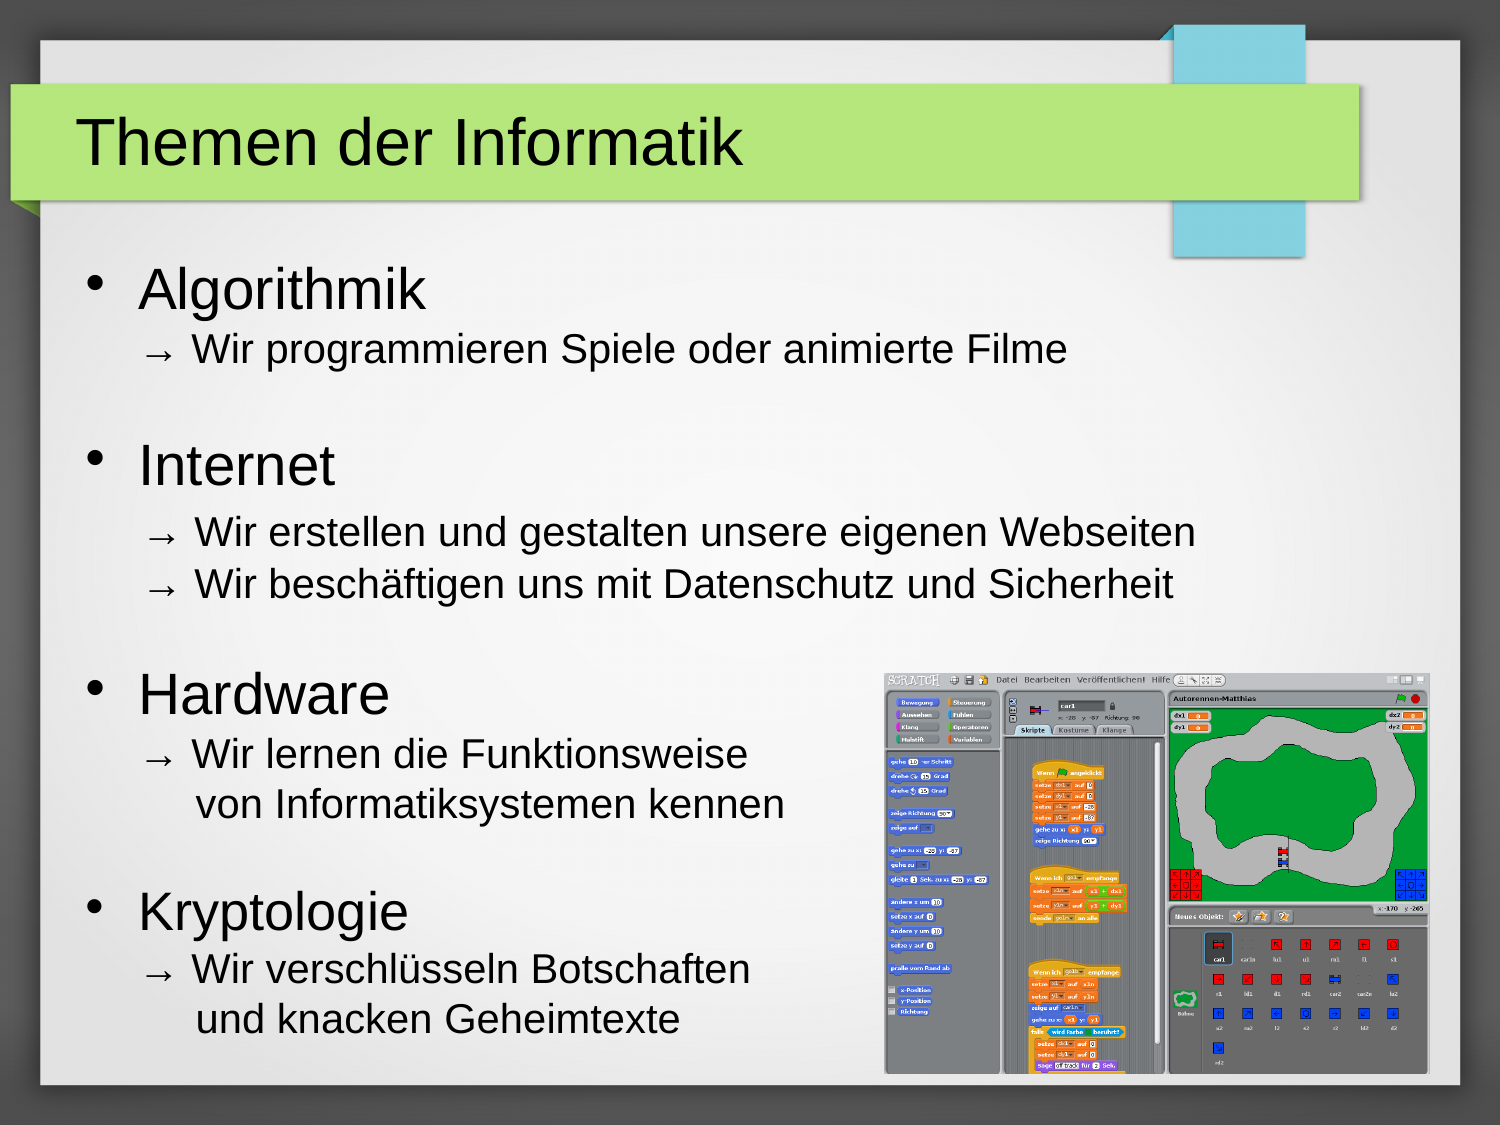

Themen der Informatik
Algorithmik
→ Wir programmieren Spiele oder animierte Filme
Internet
	→ Wir erstellen und gestalten unsere eigenen Webseiten
	→ Wir beschäftigen uns mit Datenschutz und Sicherheit
Hardware
→ Wir lernen die Funktionsweise
 von Informatiksystemen kennen
Kryptologie
→ Wir verschlüsseln Botschaften
 und knacken Geheimtexte